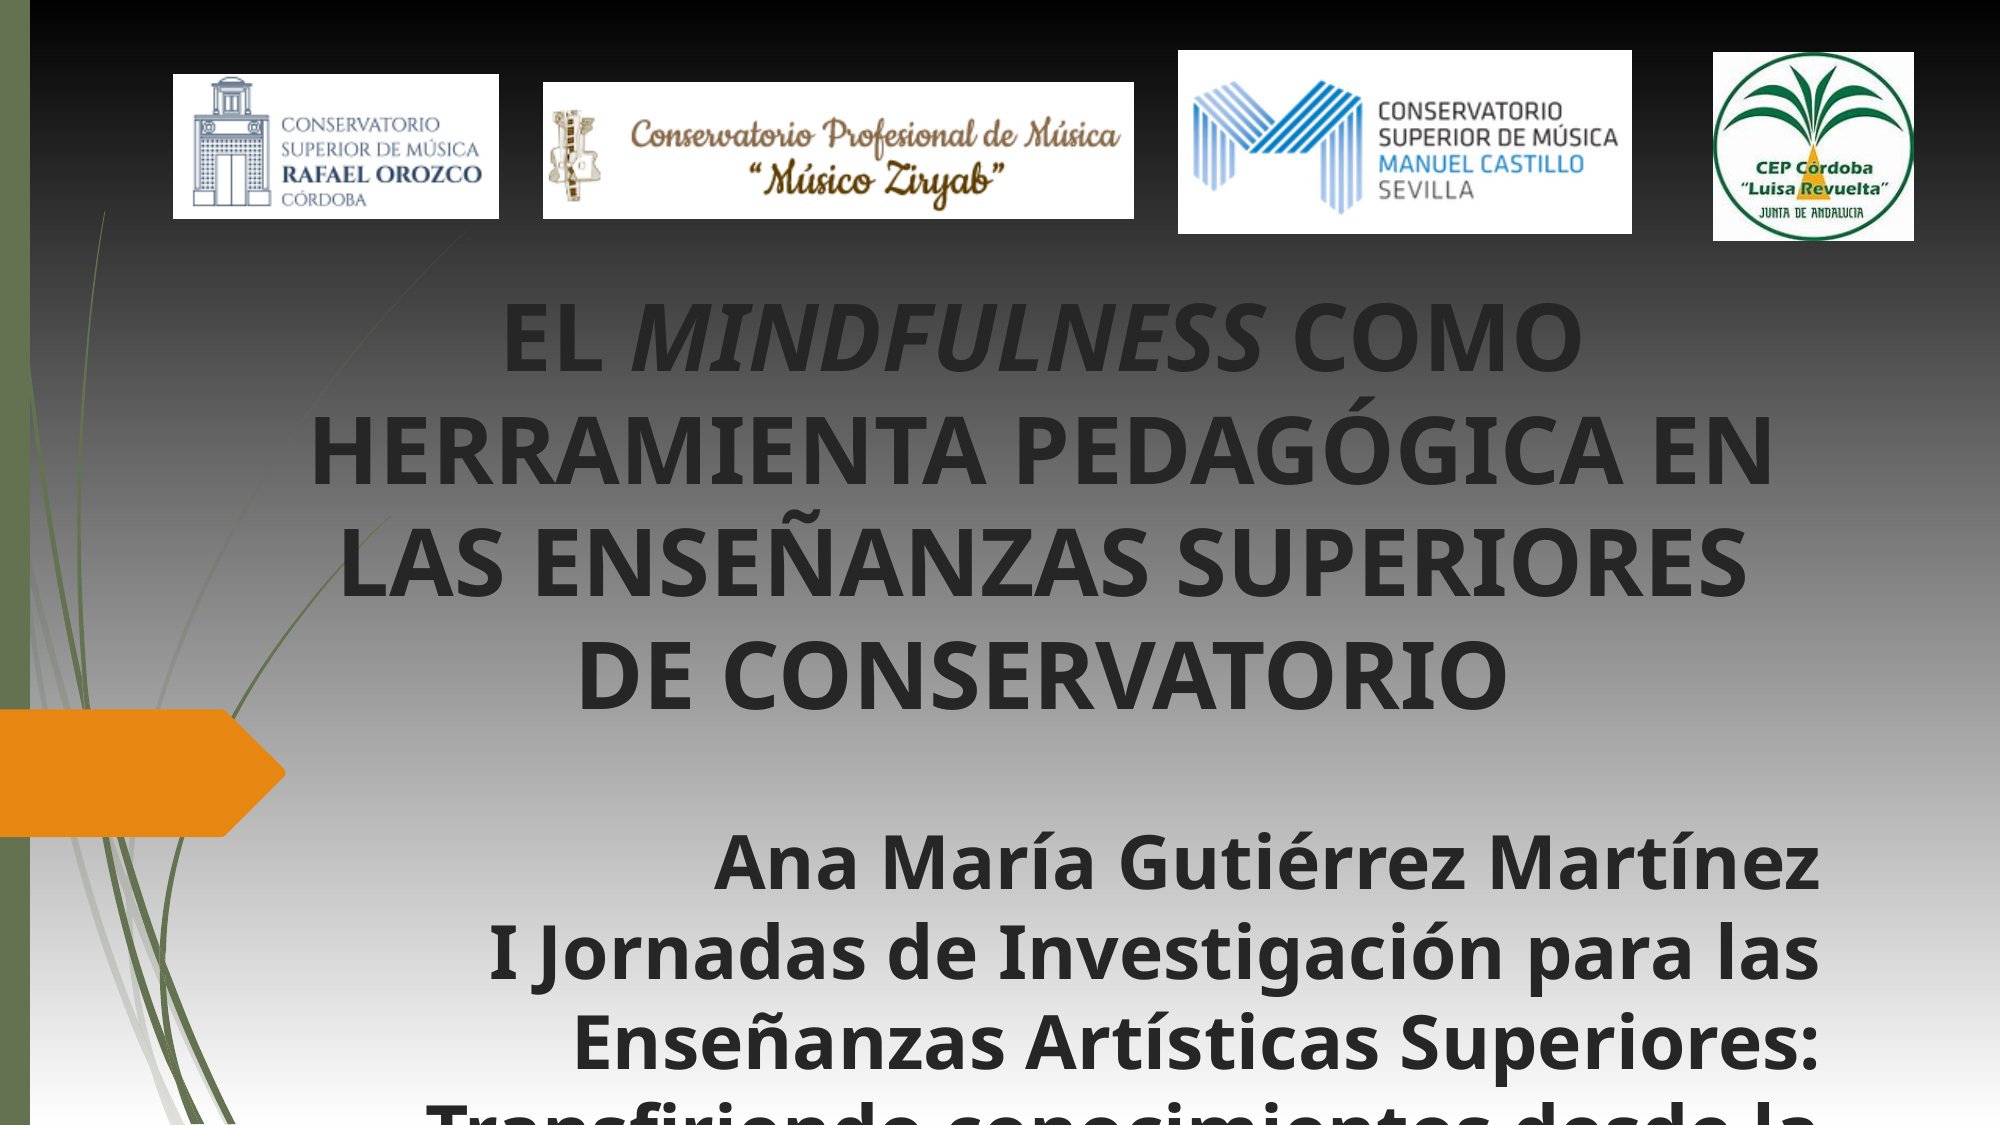

# EL MINDFULNESS COMO HERRAMIENTA PEDAGÓGICA EN LAS ENSEÑANZAS SUPERIORES DE CONSERVATORIO
Ana María Gutiérrez Martínez
I Jornadas de Investigación para las Enseñanzas Artísticas Superiores: Transfiriendo conocimientos desde la práctica educativa
22-24 Febrero 2019. CSM “Rafael Orozco”. Córdoba